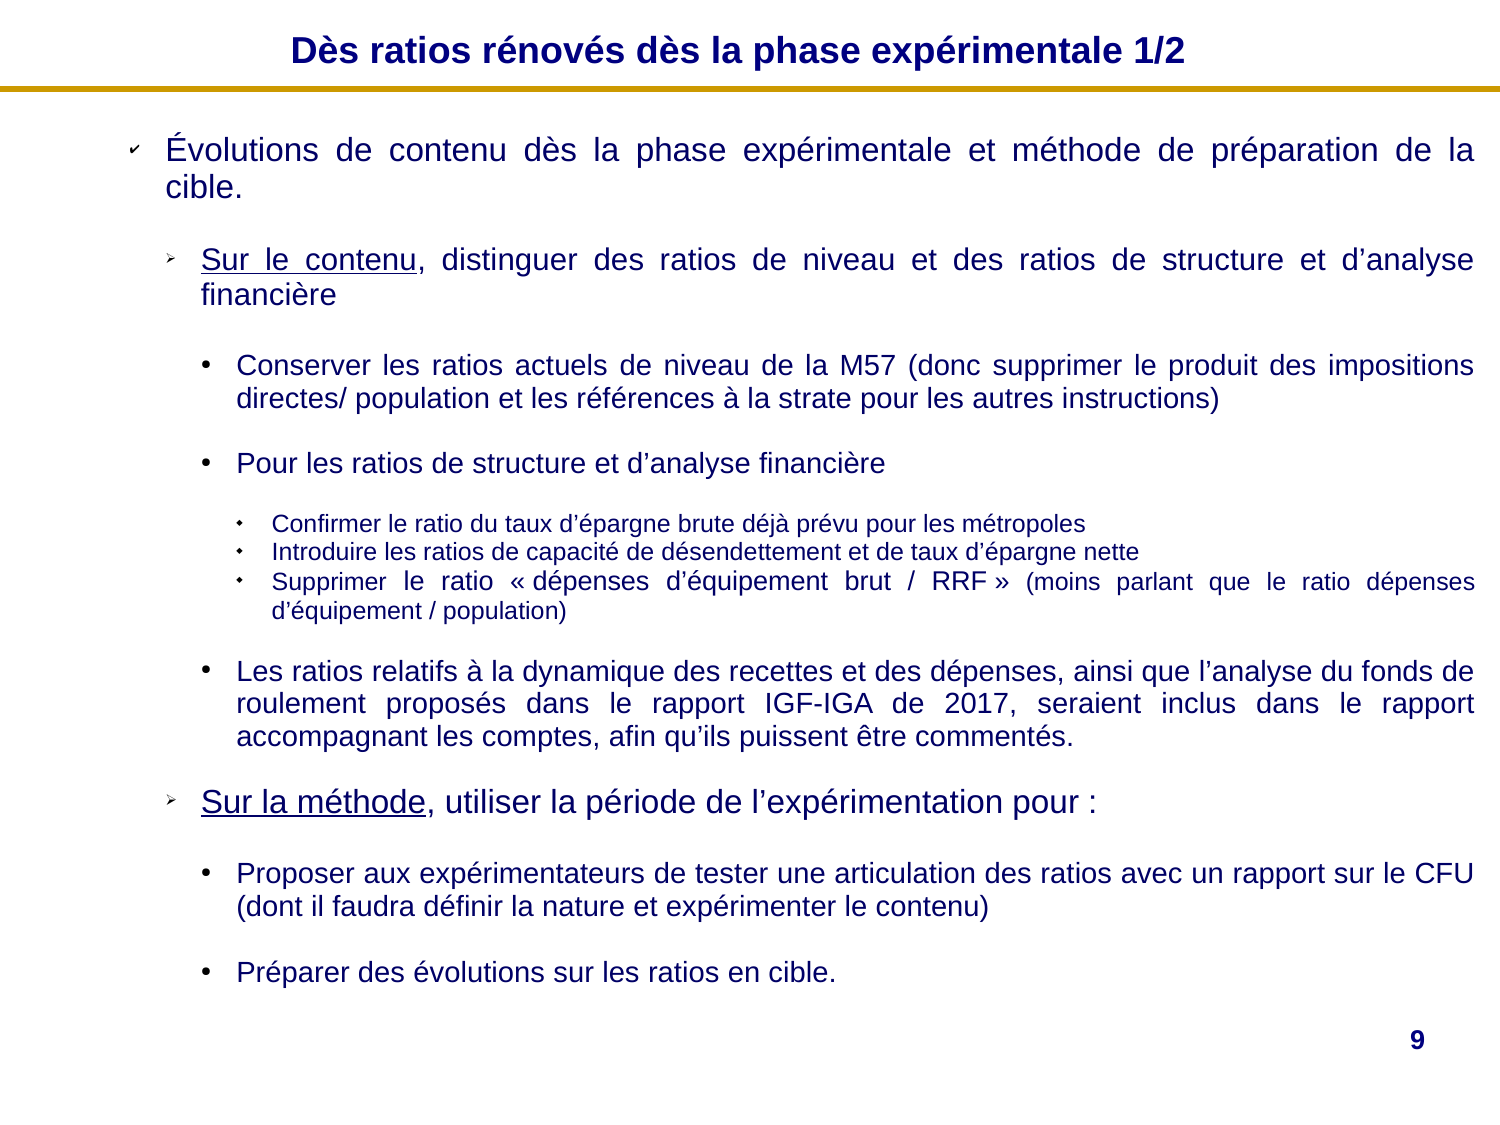

# Dès ratios rénovés dès la phase expérimentale 1/2
Évolutions de contenu dès la phase expérimentale et méthode de préparation de la cible.
Sur le contenu, distinguer des ratios de niveau et des ratios de structure et d’analyse financière
Conserver les ratios actuels de niveau de la M57 (donc supprimer le produit des impositions directes/ population et les références à la strate pour les autres instructions)
Pour les ratios de structure et d’analyse financière
Confirmer le ratio du taux d’épargne brute déjà prévu pour les métropoles
Introduire les ratios de capacité de désendettement et de taux d’épargne nette
Supprimer le ratio « dépenses d’équipement brut / RRF » (moins parlant que le ratio dépenses d’équipement / population)
Les ratios relatifs à la dynamique des recettes et des dépenses, ainsi que l’analyse du fonds de roulement proposés dans le rapport IGF-IGA de 2017, seraient inclus dans le rapport accompagnant les comptes, afin qu’ils puissent être commentés.
Sur la méthode, utiliser la période de l’expérimentation pour :
Proposer aux expérimentateurs de tester une articulation des ratios avec un rapport sur le CFU (dont il faudra définir la nature et expérimenter le contenu)
Préparer des évolutions sur les ratios en cible.
9